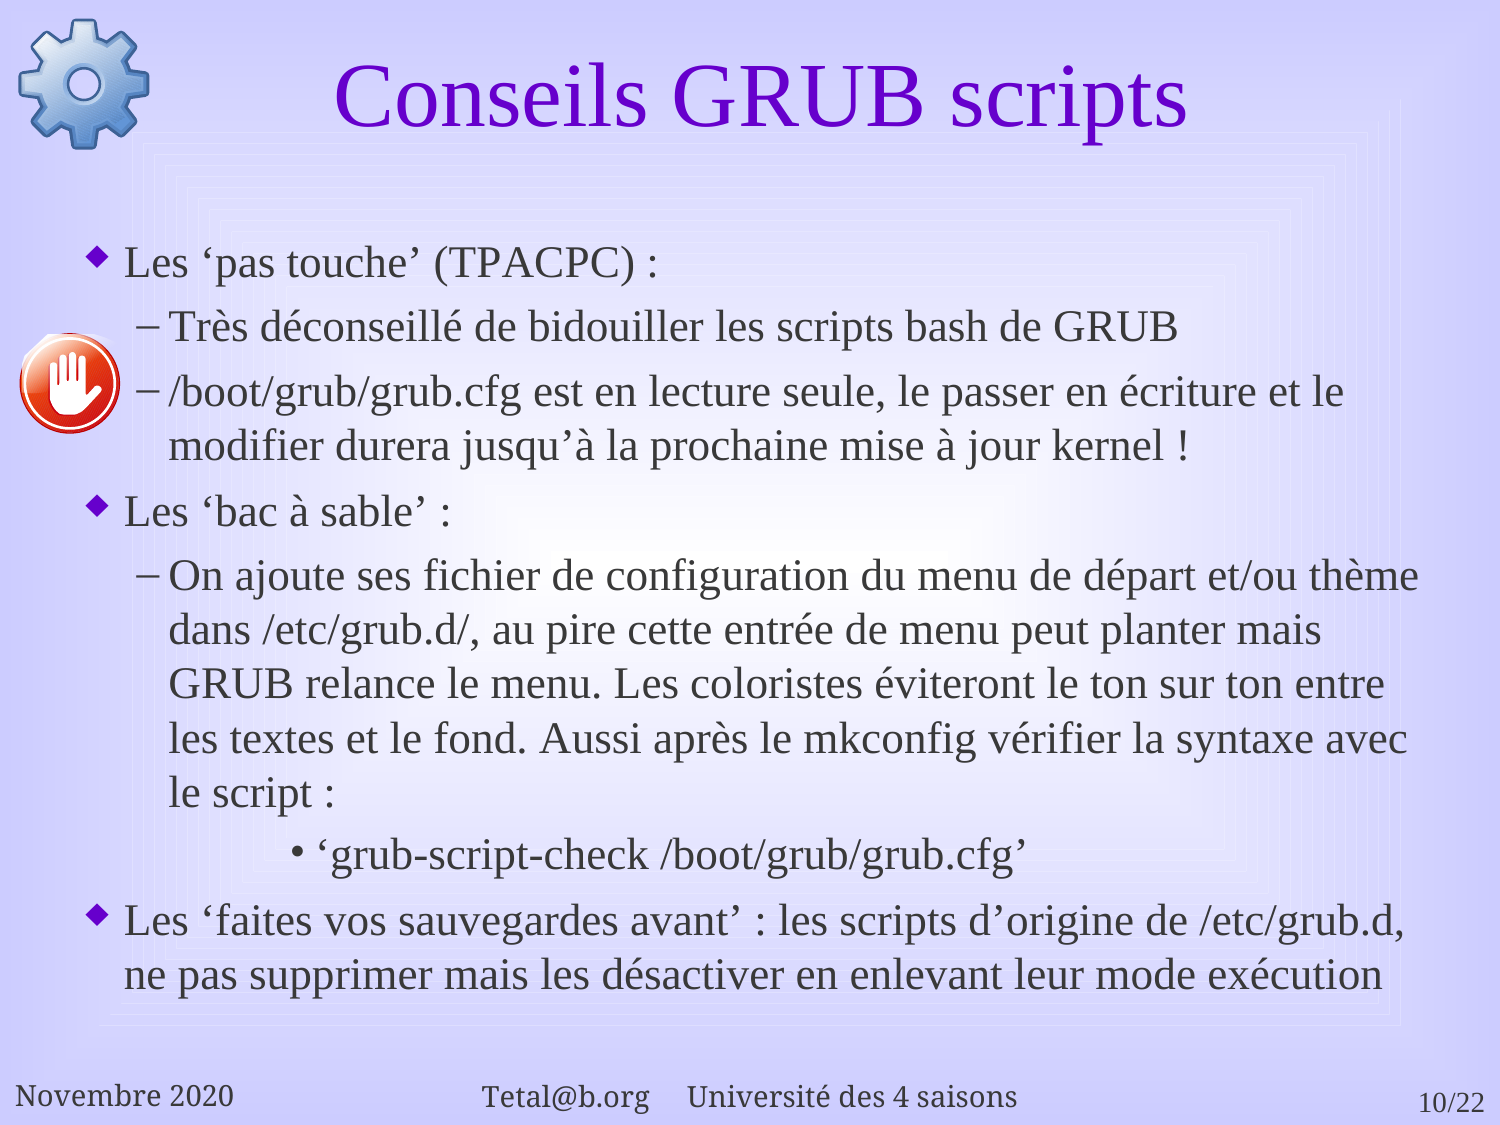

# Conseils GRUB scripts
Les ‘pas touche’ (TPACPC) :
Très déconseillé de bidouiller les scripts bash de GRUB
/boot/grub/grub.cfg est en lecture seule, le passer en écriture et le modifier durera jusqu’à la prochaine mise à jour kernel !
Les ‘bac à sable’ :
On ajoute ses fichier de configuration du menu de départ et/ou thème dans /etc/grub.d/, au pire cette entrée de menu peut planter mais GRUB relance le menu. Les coloristes éviteront le ton sur ton entre les textes et le fond. Aussi après le mkconfig vérifier la syntaxe avec le script :
‘grub-script-check /boot/grub/grub.cfg’
Les ‘faites vos sauvegardes avant’ : les scripts d’origine de /etc/grub.d, ne pas supprimer mais les désactiver en enlevant leur mode exécution
Novembre 2020
Tetal@b.org Université des 4 saisons
10